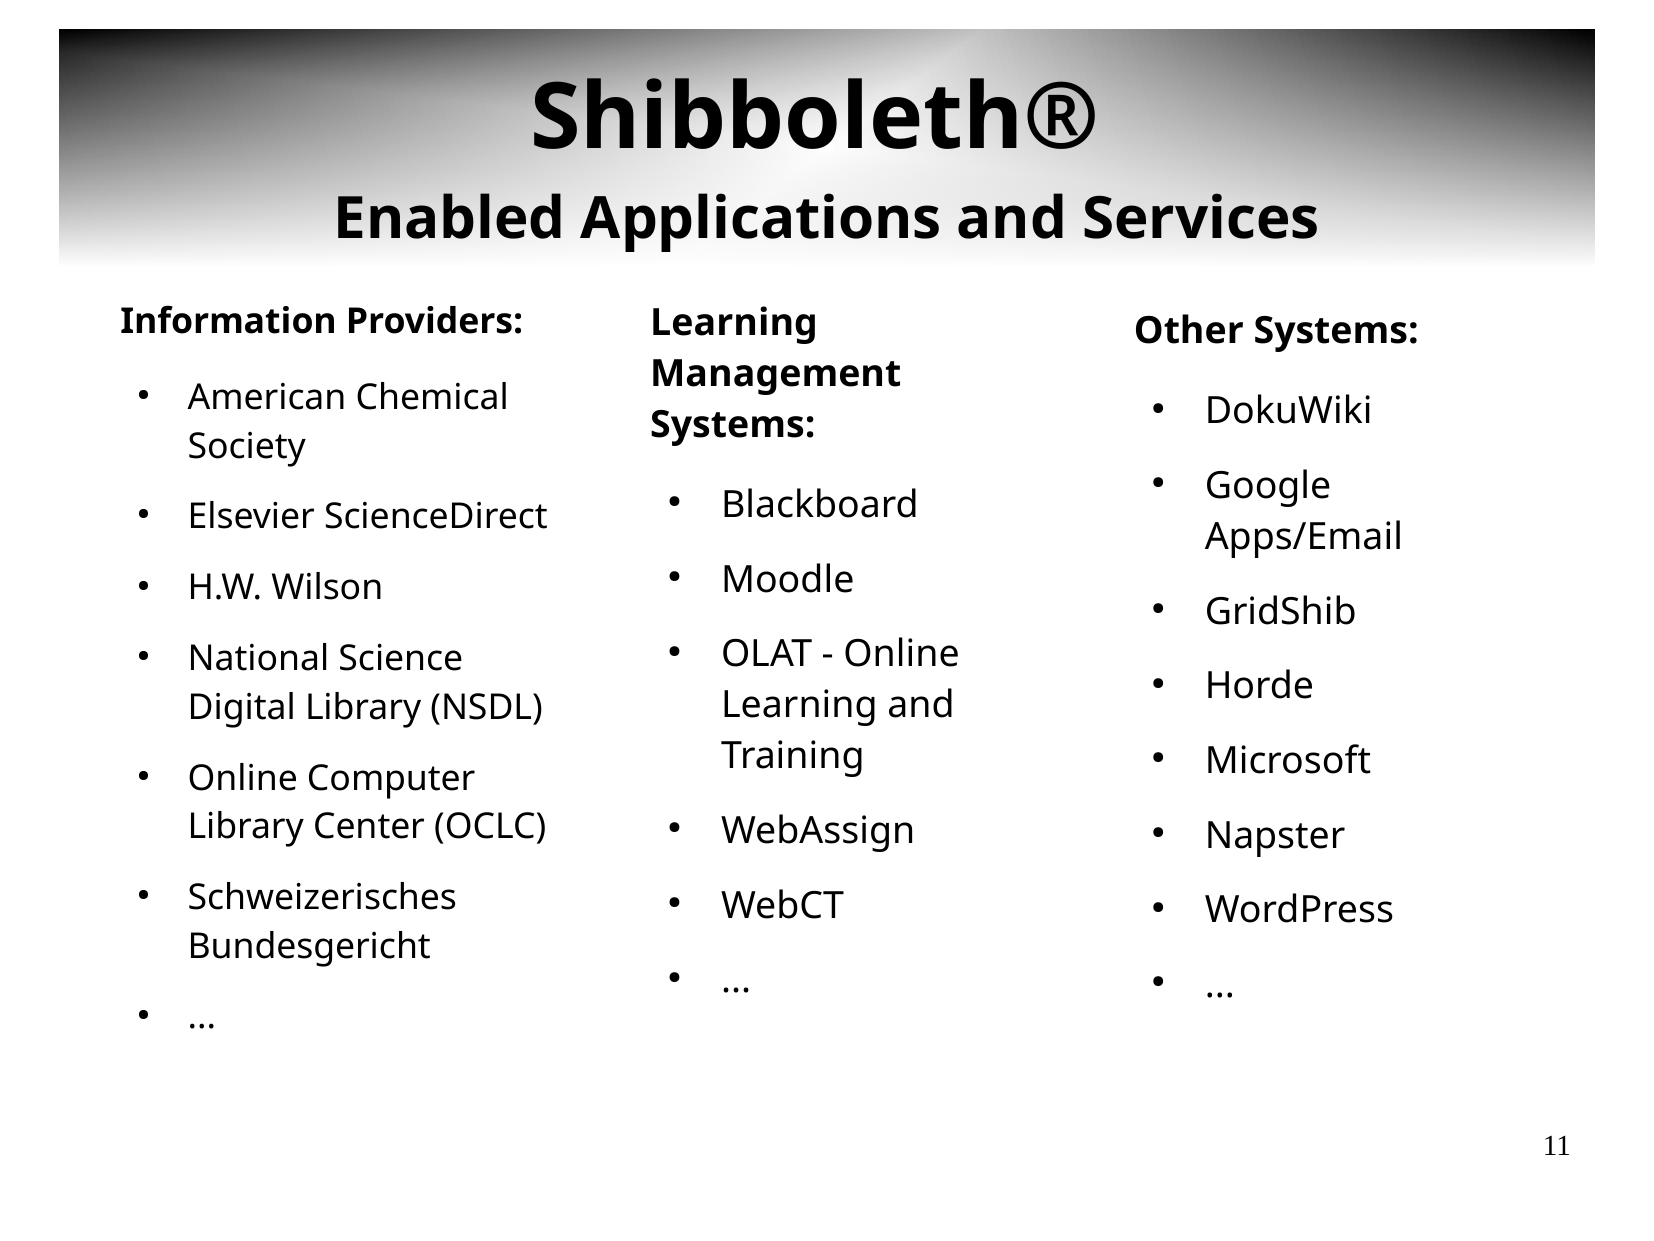

# Shibboleth® Enabled Applications and Services
Information Providers:
American Chemical Society
Elsevier ScienceDirect
H.W. Wilson
National Science Digital Library (NSDL)
Online Computer Library Center (OCLC)
Schweizerisches Bundesgericht
...
Learning Management Systems:
Blackboard
Moodle
OLAT - Online Learning and Training
WebAssign
WebCT
...
Other Systems:
DokuWiki
Google Apps/Email
GridShib
Horde
Microsoft
Napster
WordPress
...
11